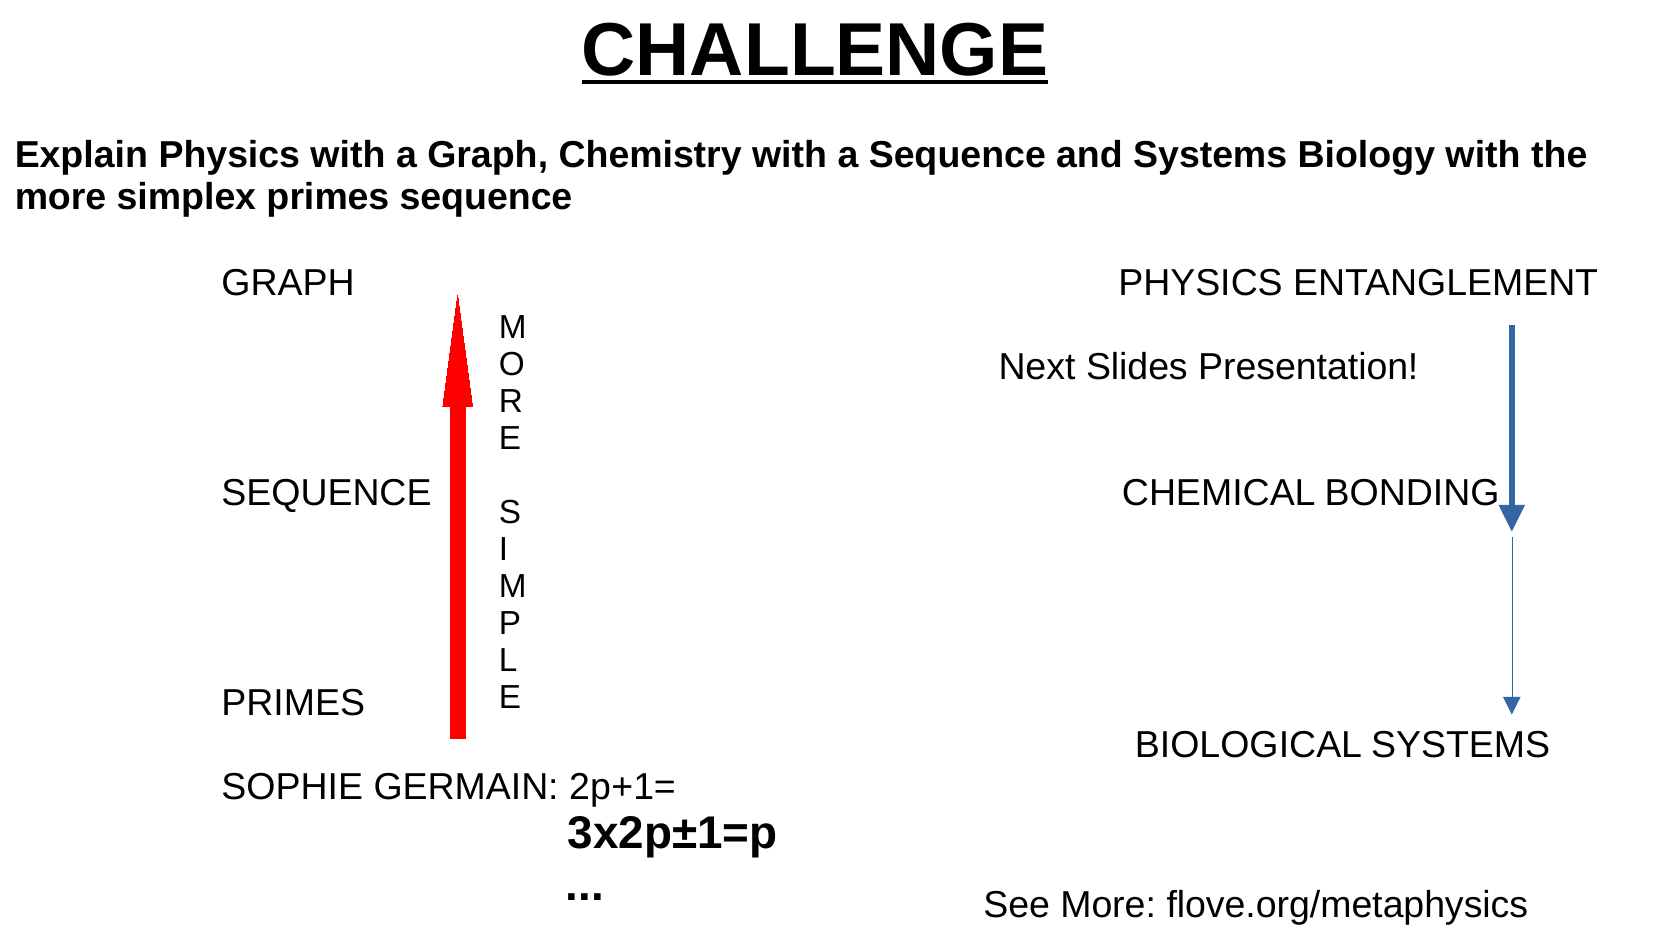

CHALLENGE
Explain Physics with a Graph, Chemistry with a Sequence and Systems Biology with the more simplex primes sequence
GRAPH PHYSICS ENTANGLEMENT
 Next Slides Presentation!
SEQUENCE CHEMICAL BONDING
PRIMES
 BIOLOGICAL SYSTEMS
SOPHIE GERMAIN: 2p+1=
 3x2p±1=p
 ...
M
O
R
E
S
I
M
P
L
E
See More: flove.org/metaphysics